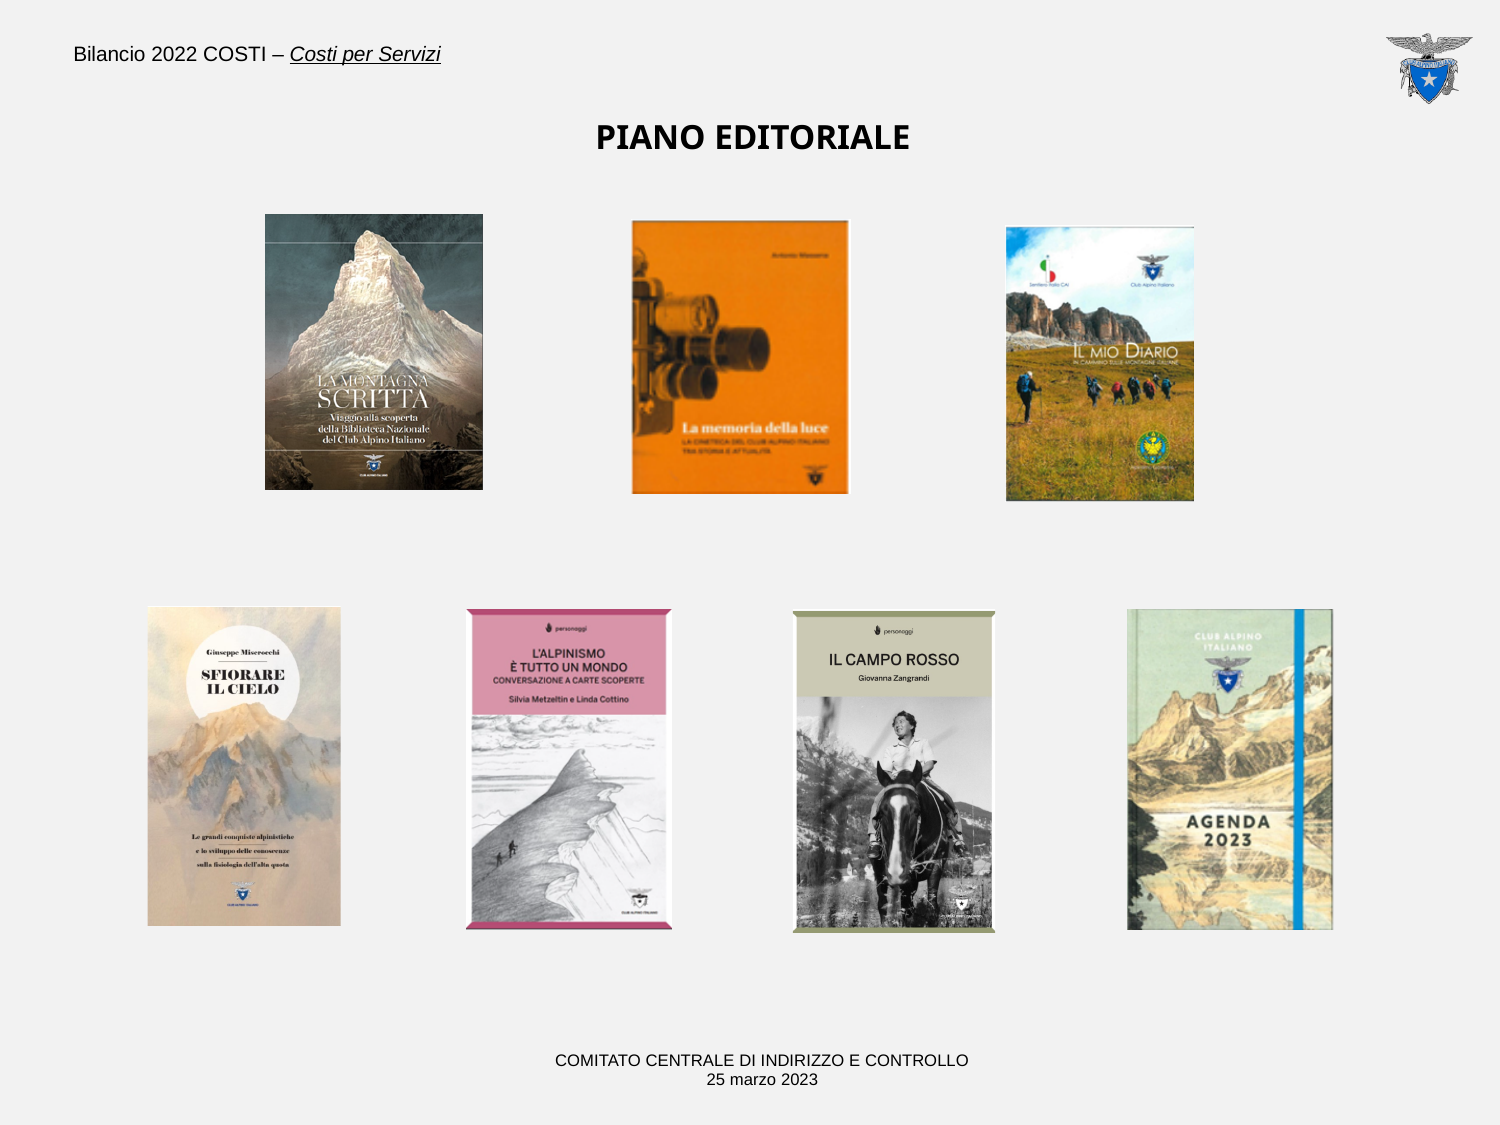

Bilancio 2022 COSTI – Costi per Servizi
PIANO EDITORIALE
COMITATO CENTRALE DI INDIRIZZO E CONTROLLO
25 marzo 2023